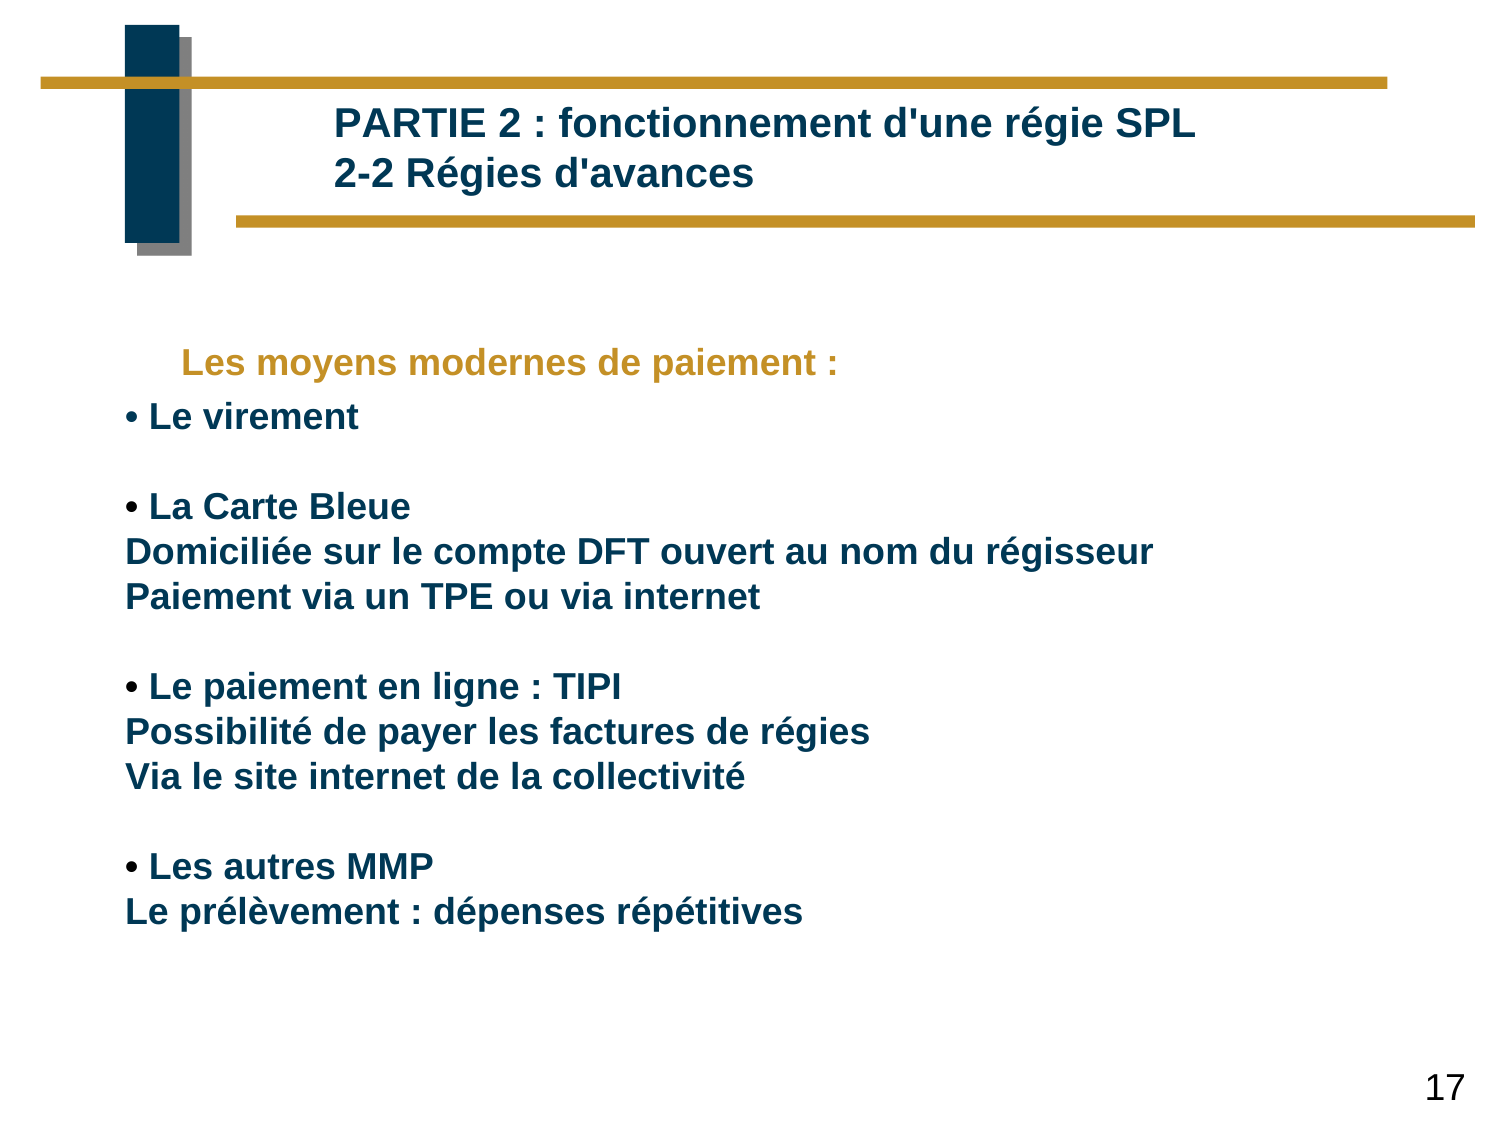

#
PARTIE 2 : fonctionnement d'une régie SPL
2-2 Régies d'avances
Les moyens modernes de paiement :
• Le virement
• La Carte Bleue
Domiciliée sur le compte DFT ouvert au nom du régisseur
Paiement via un TPE ou via internet
• Le paiement en ligne : TIPI
Possibilité de payer les factures de régies
Via le site internet de la collectivité
• Les autres MMP
Le prélèvement : dépenses répétitives
 17